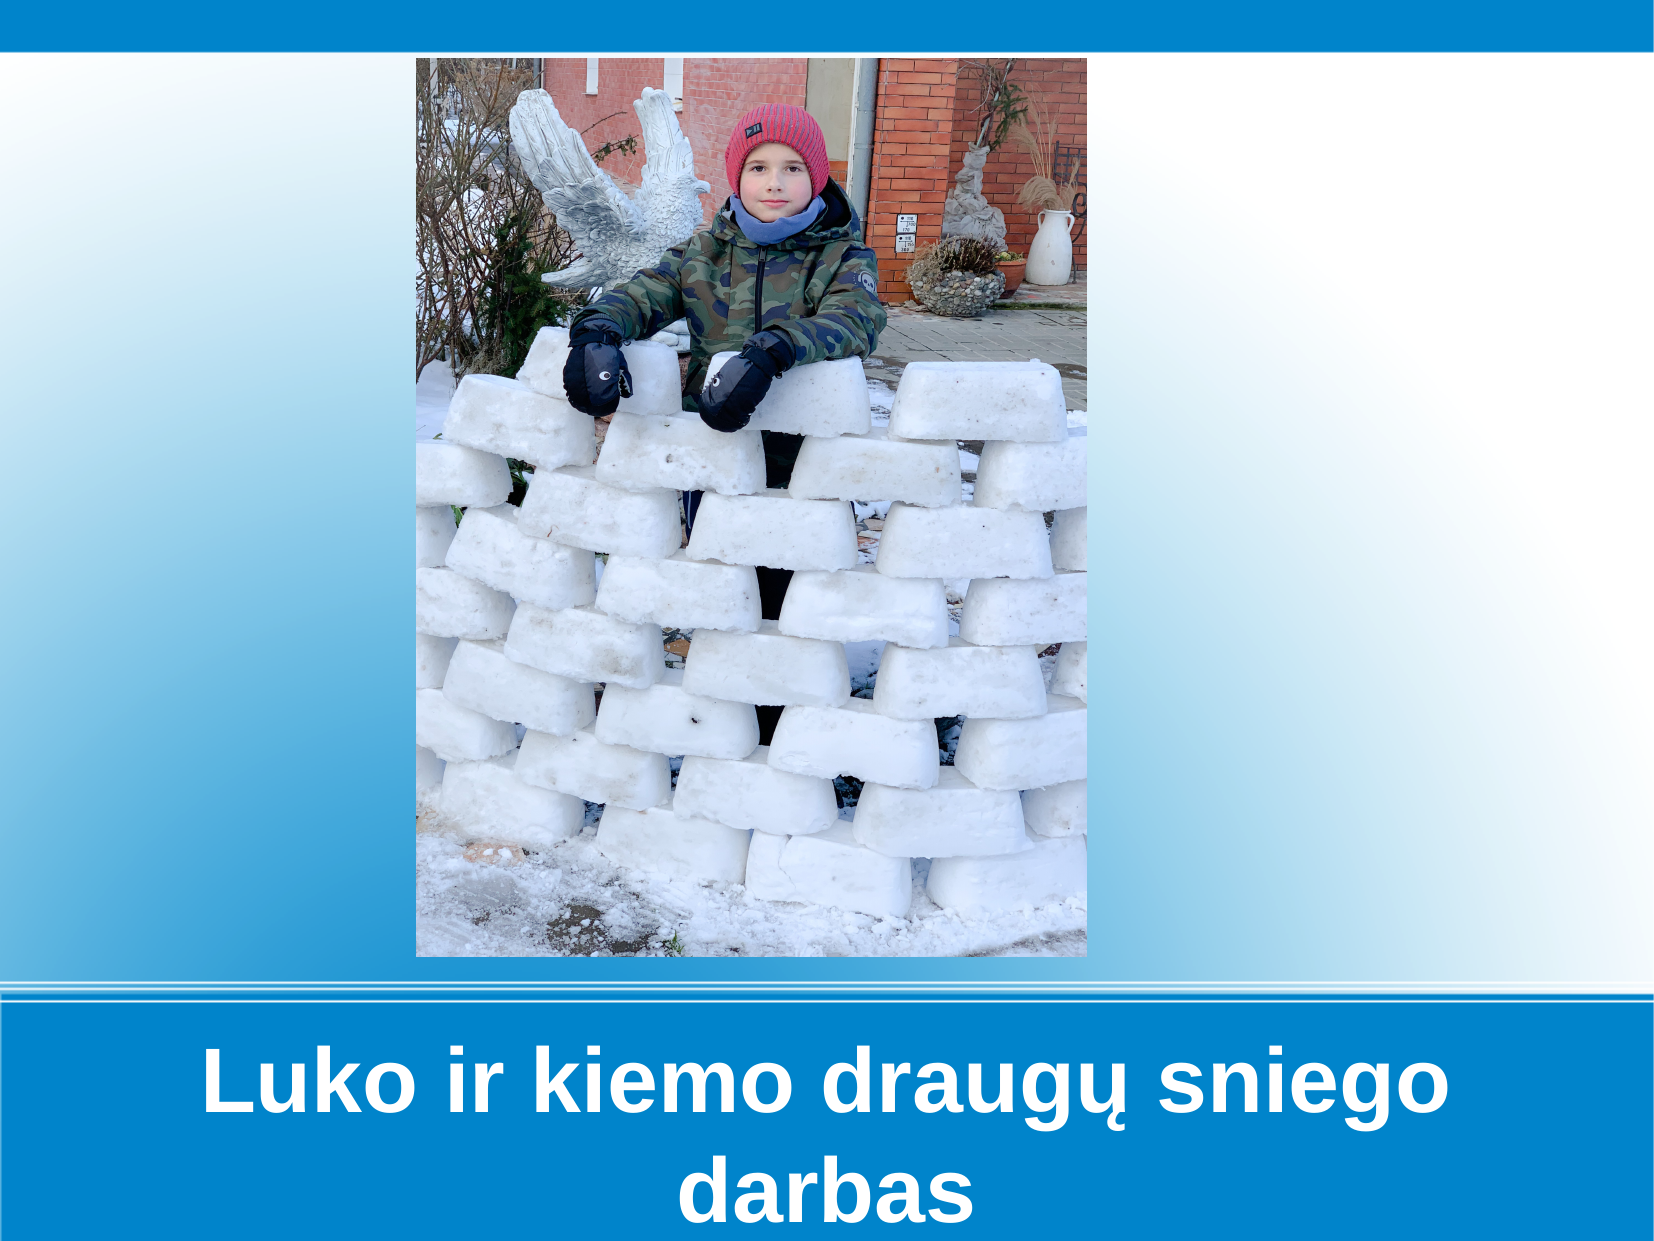

# Luko ir kiemo draugų sniego darbas